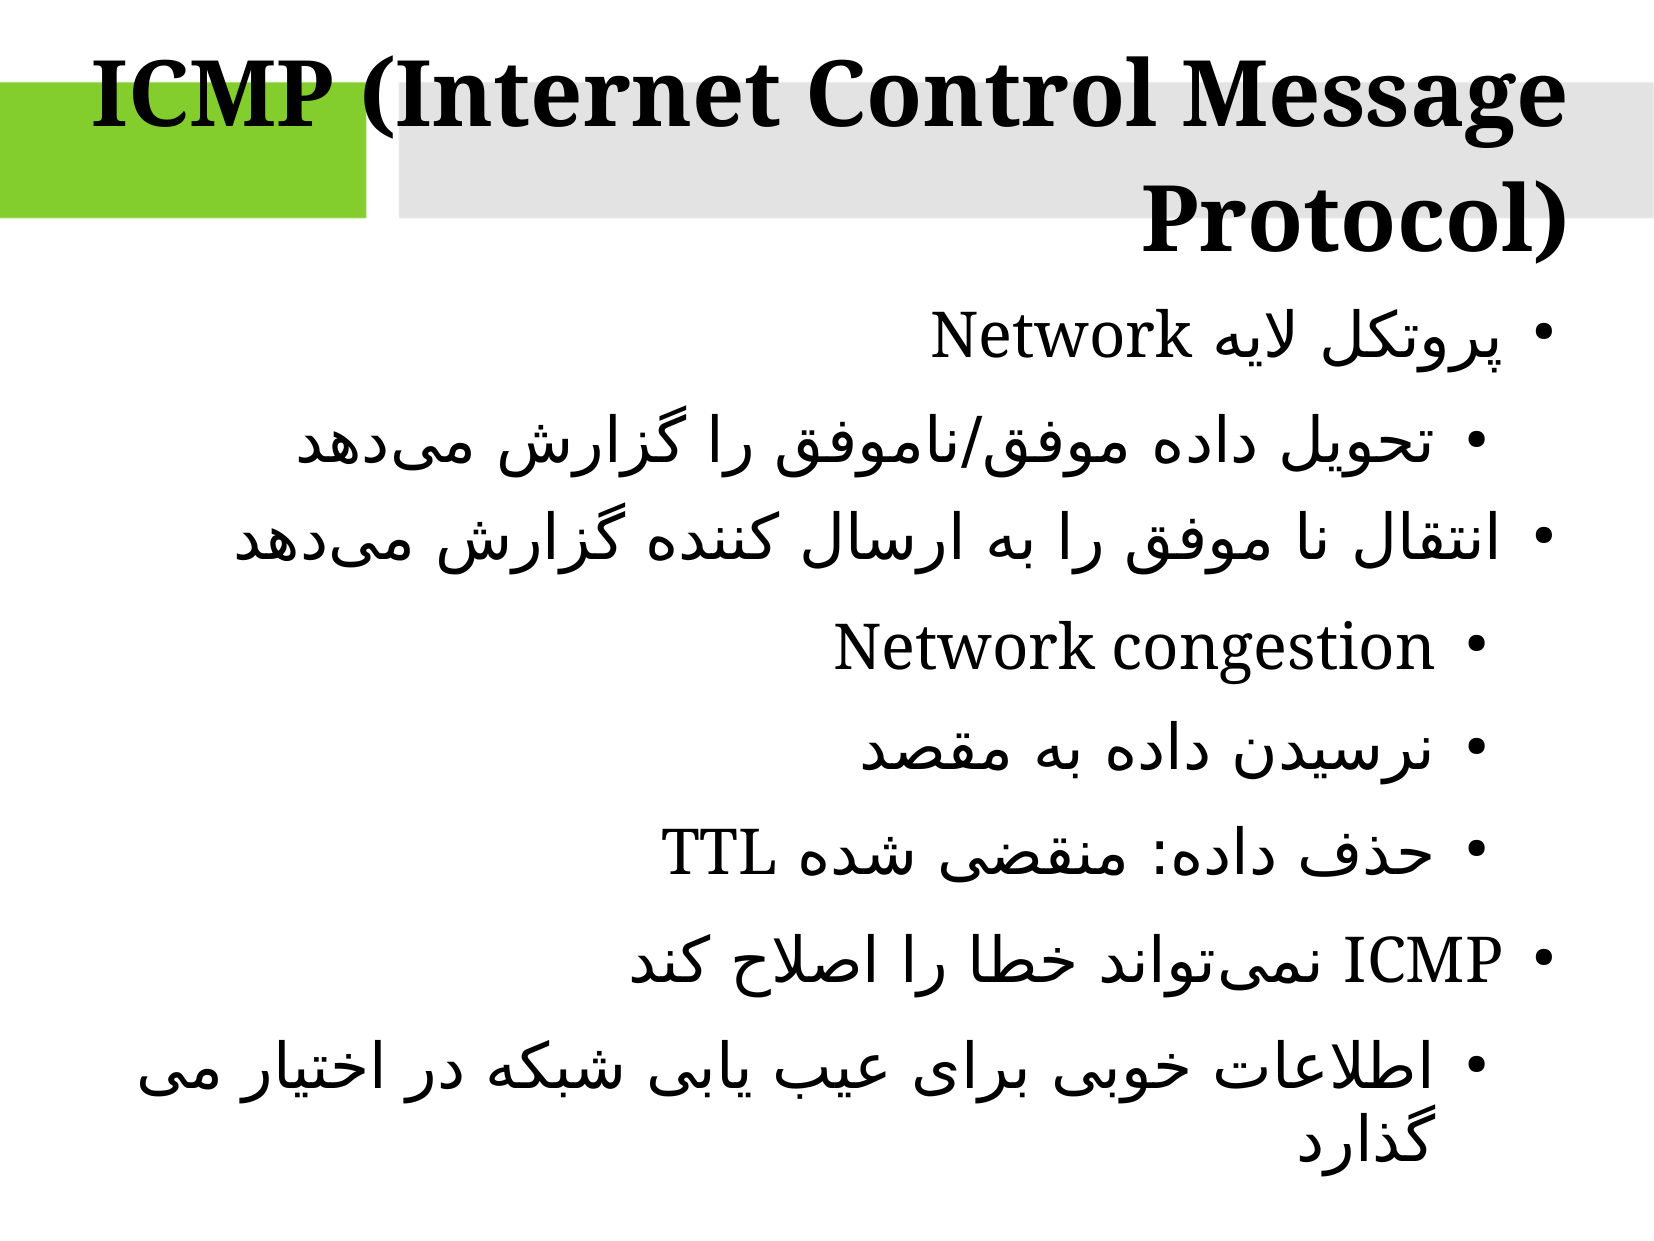

# ICMP (Internet Control Message Protocol)
پروتکل لایه Network
تحویل داده موفق/ناموفق را گزارش می‌دهد
انتقال نا موفق را به ارسال کننده گزارش می‌دهد
Network congestion
نرسیدن داده به مقصد
حذف داده: منقضی شده TTL
ICMP نمی‌تواند خطا را اصلاح کند
اطلاعات خوبی برای عیب یابی شبکه در اختیار می گذارد